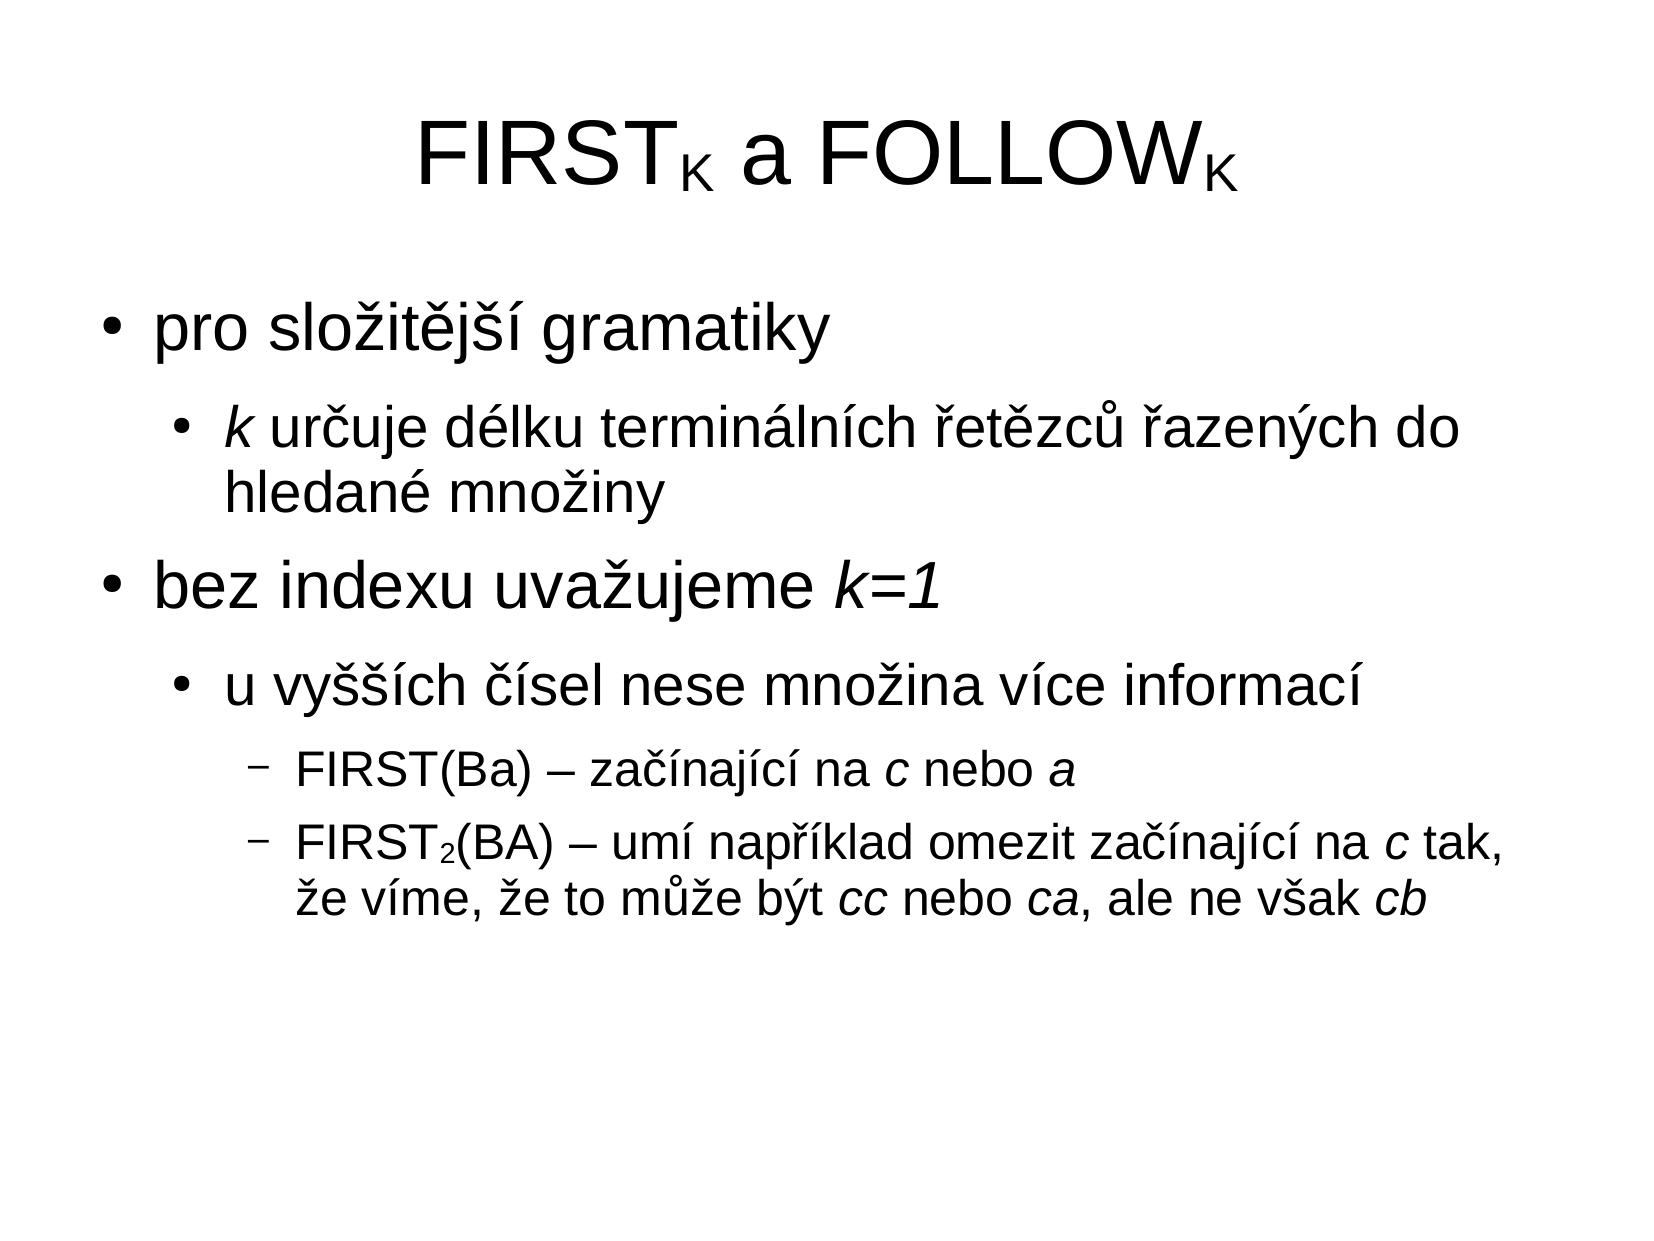

# FIRSTK a FOLLOWK
pro složitější gramatiky
k určuje délku terminálních řetězců řazených do hledané množiny
bez indexu uvažujeme k=1
u vyšších čísel nese množina více informací
FIRST(Ba) – začínající na c nebo a
FIRST2(BA) – umí například omezit začínající na c tak, že víme, že to může být cc nebo ca, ale ne však cb